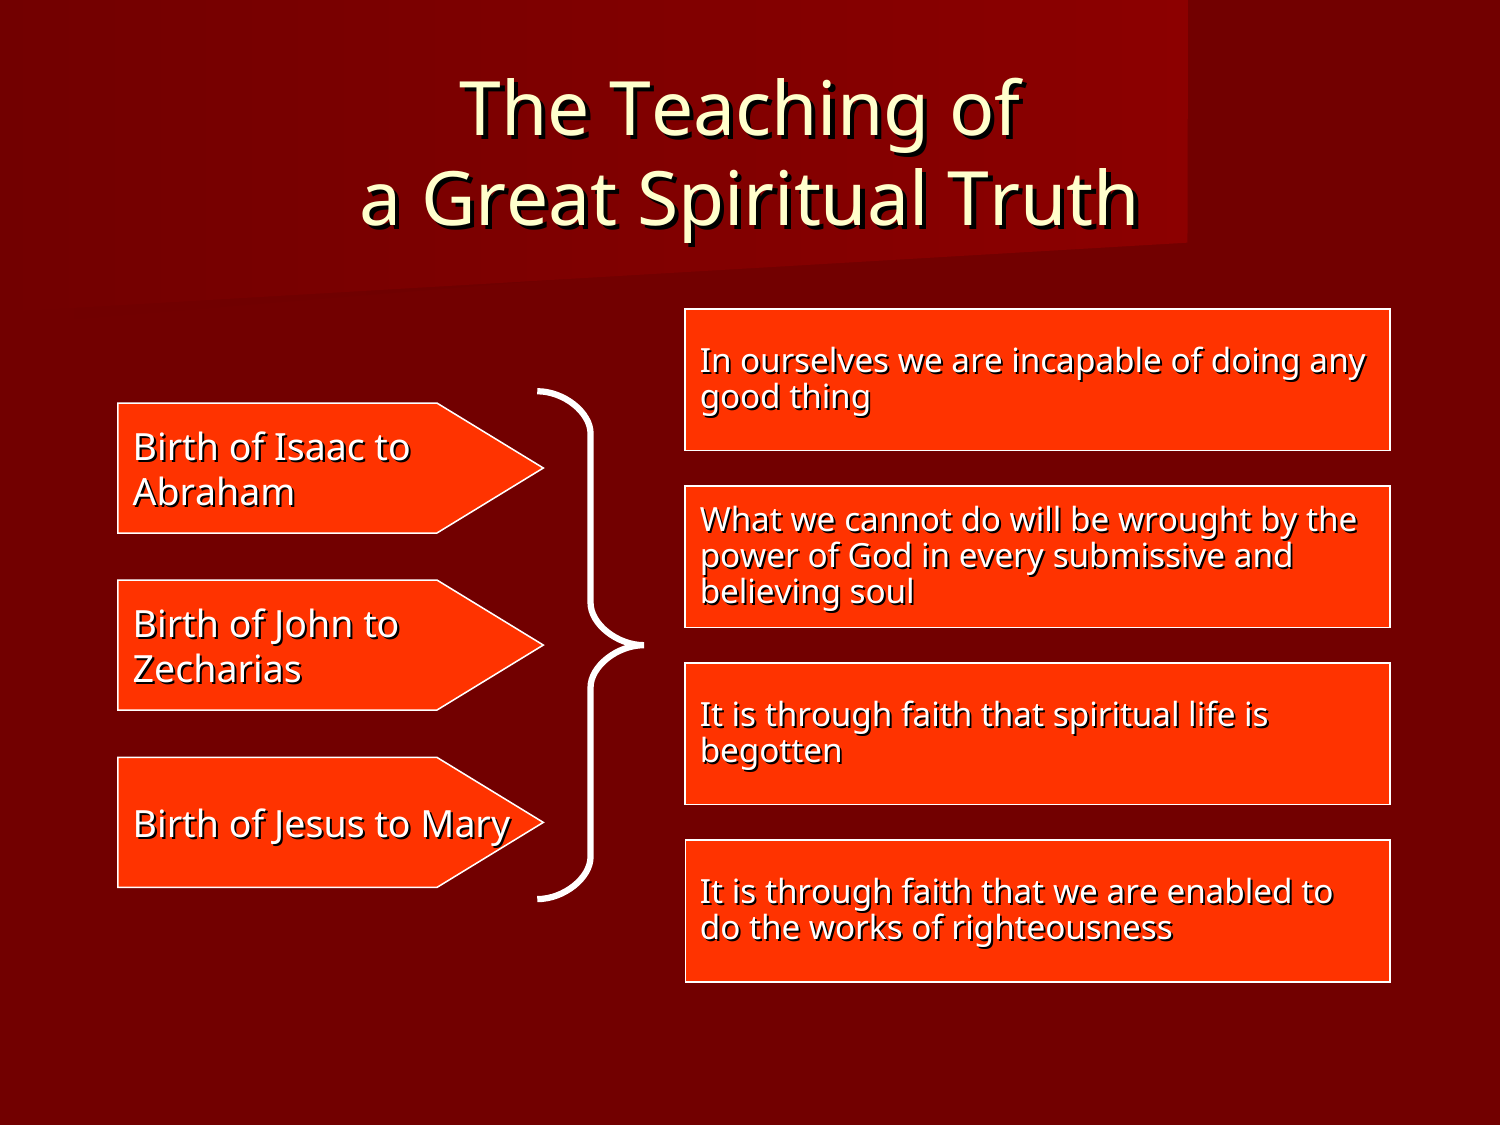

# The Teaching of a Great Spiritual Truth
In ourselves we are incapable of doing any good thing
Birth of Isaac to Abraham
What we cannot do will be wrought by the power of God in every submissive and believing soul
Birth of John to Zecharias
It is through faith that spiritual life is begotten
Birth of Jesus to Mary
It is through faith that we are enabled to do the works of righteousness